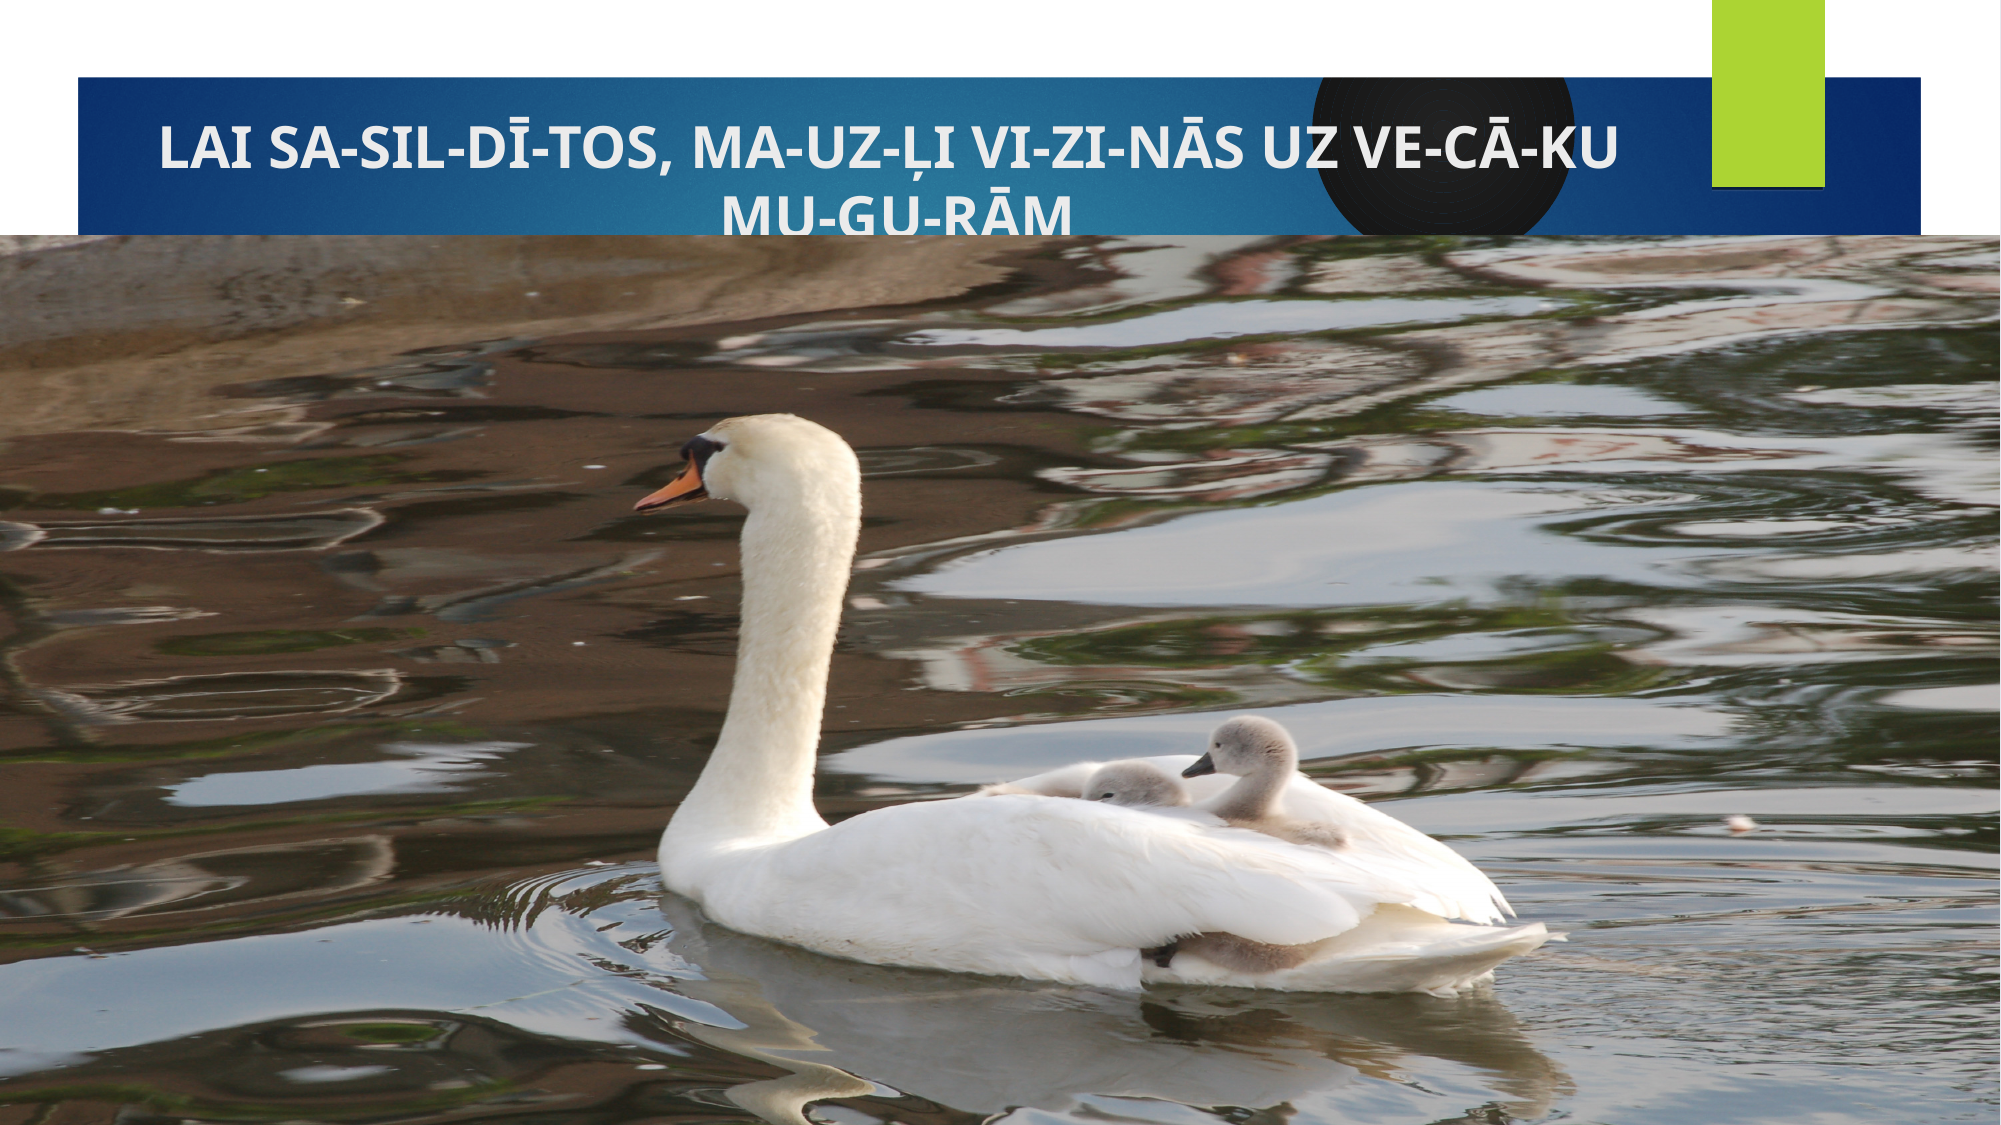

# LAI SA-SIL-DĪ-TOS, MA-UZ-ĻI VI-ZI-NĀS UZ VE-CĀ-KU MU-GU-RĀM